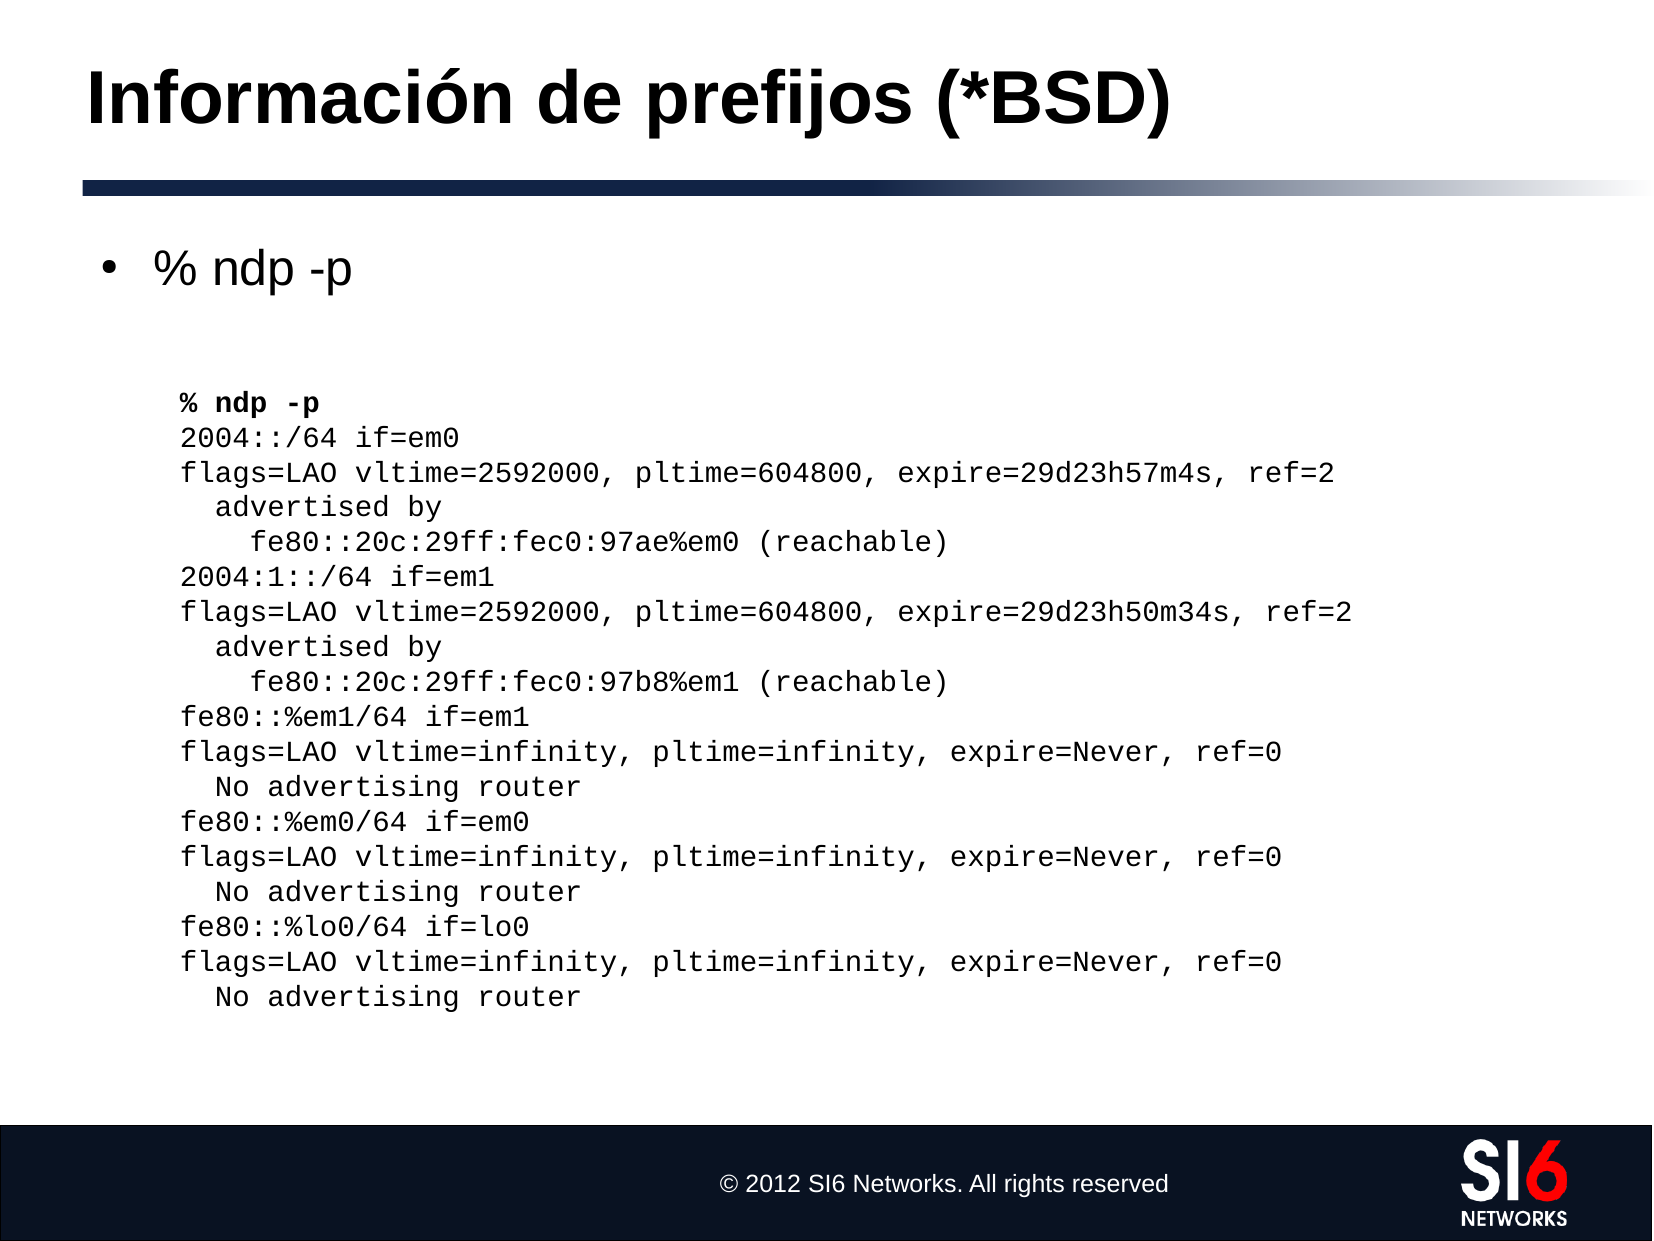

# Información de prefijos (*BSD)
% ndp -p
% ndp -p
2004::/64 if=em0
flags=LAO vltime=2592000, pltime=604800, expire=29d23h57m4s, ref=2
 advertised by
 fe80::20c:29ff:fec0:97ae%em0 (reachable)
2004:1::/64 if=em1
flags=LAO vltime=2592000, pltime=604800, expire=29d23h50m34s, ref=2
 advertised by
 fe80::20c:29ff:fec0:97b8%em1 (reachable)
fe80::%em1/64 if=em1
flags=LAO vltime=infinity, pltime=infinity, expire=Never, ref=0
 No advertising router
fe80::%em0/64 if=em0
flags=LAO vltime=infinity, pltime=infinity, expire=Never, ref=0
 No advertising router
fe80::%lo0/64 if=lo0
flags=LAO vltime=infinity, pltime=infinity, expire=Never, ref=0
 No advertising router